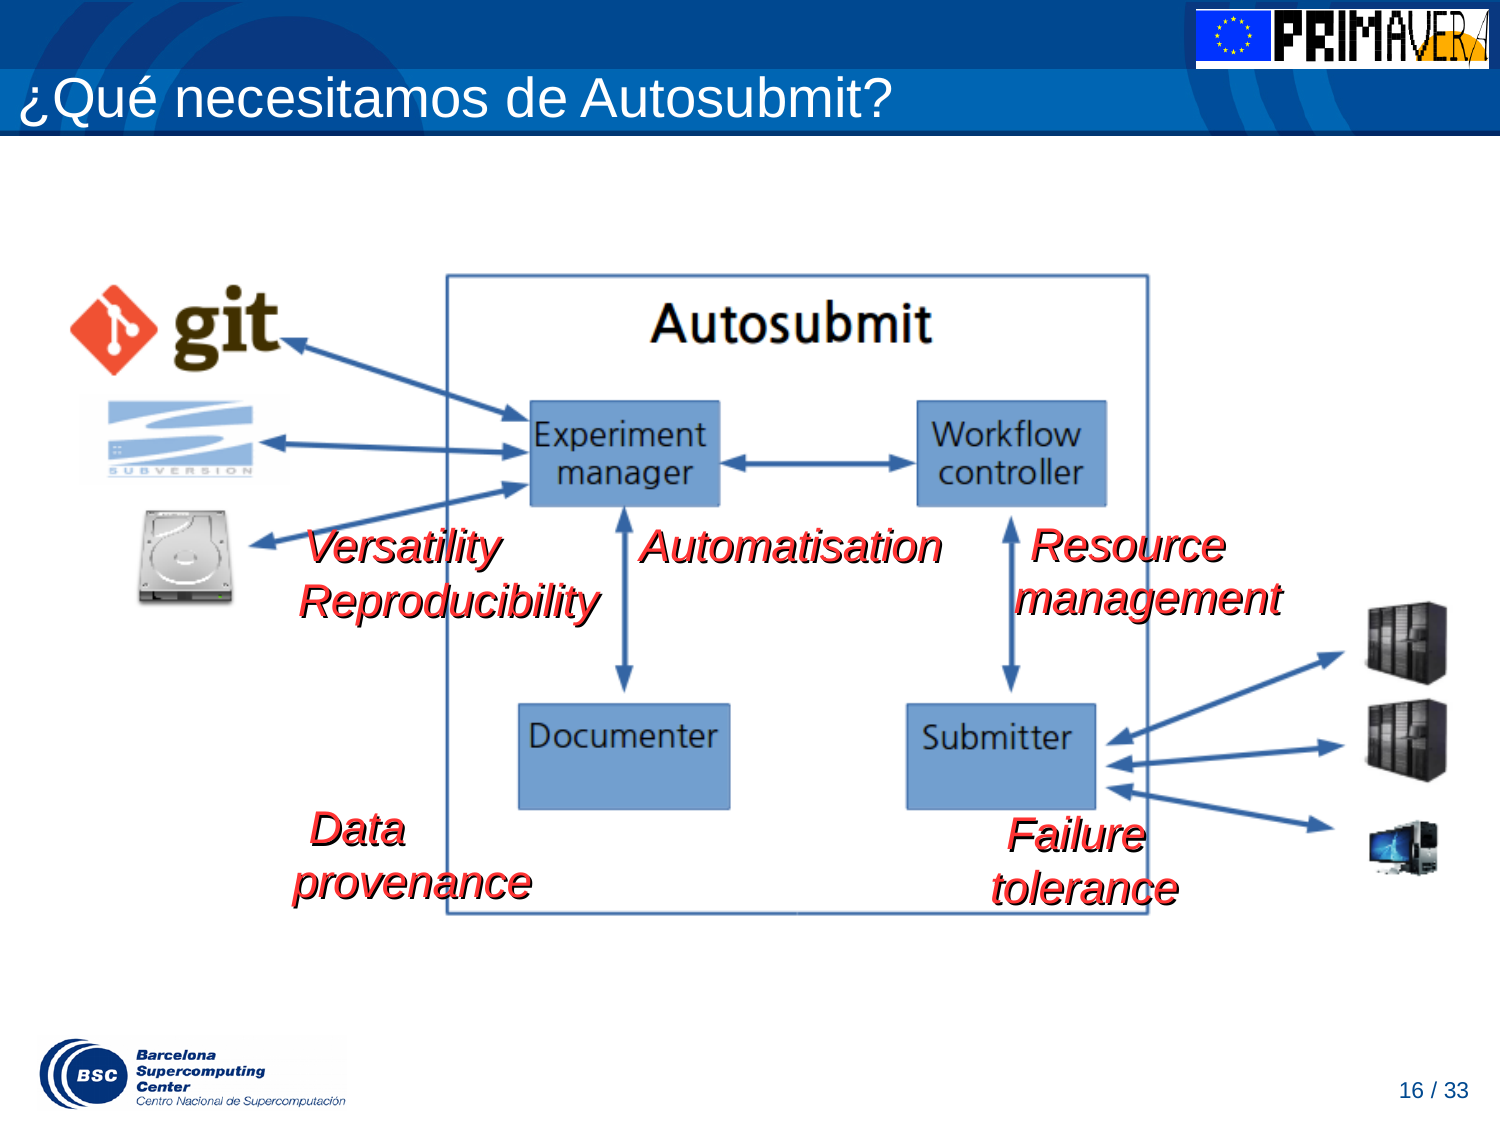

¿Qué necesitamos de Autosubmit?
Resource management
Versatility
Automatisation
Reproducibility
Data provenance
Failure tolerance